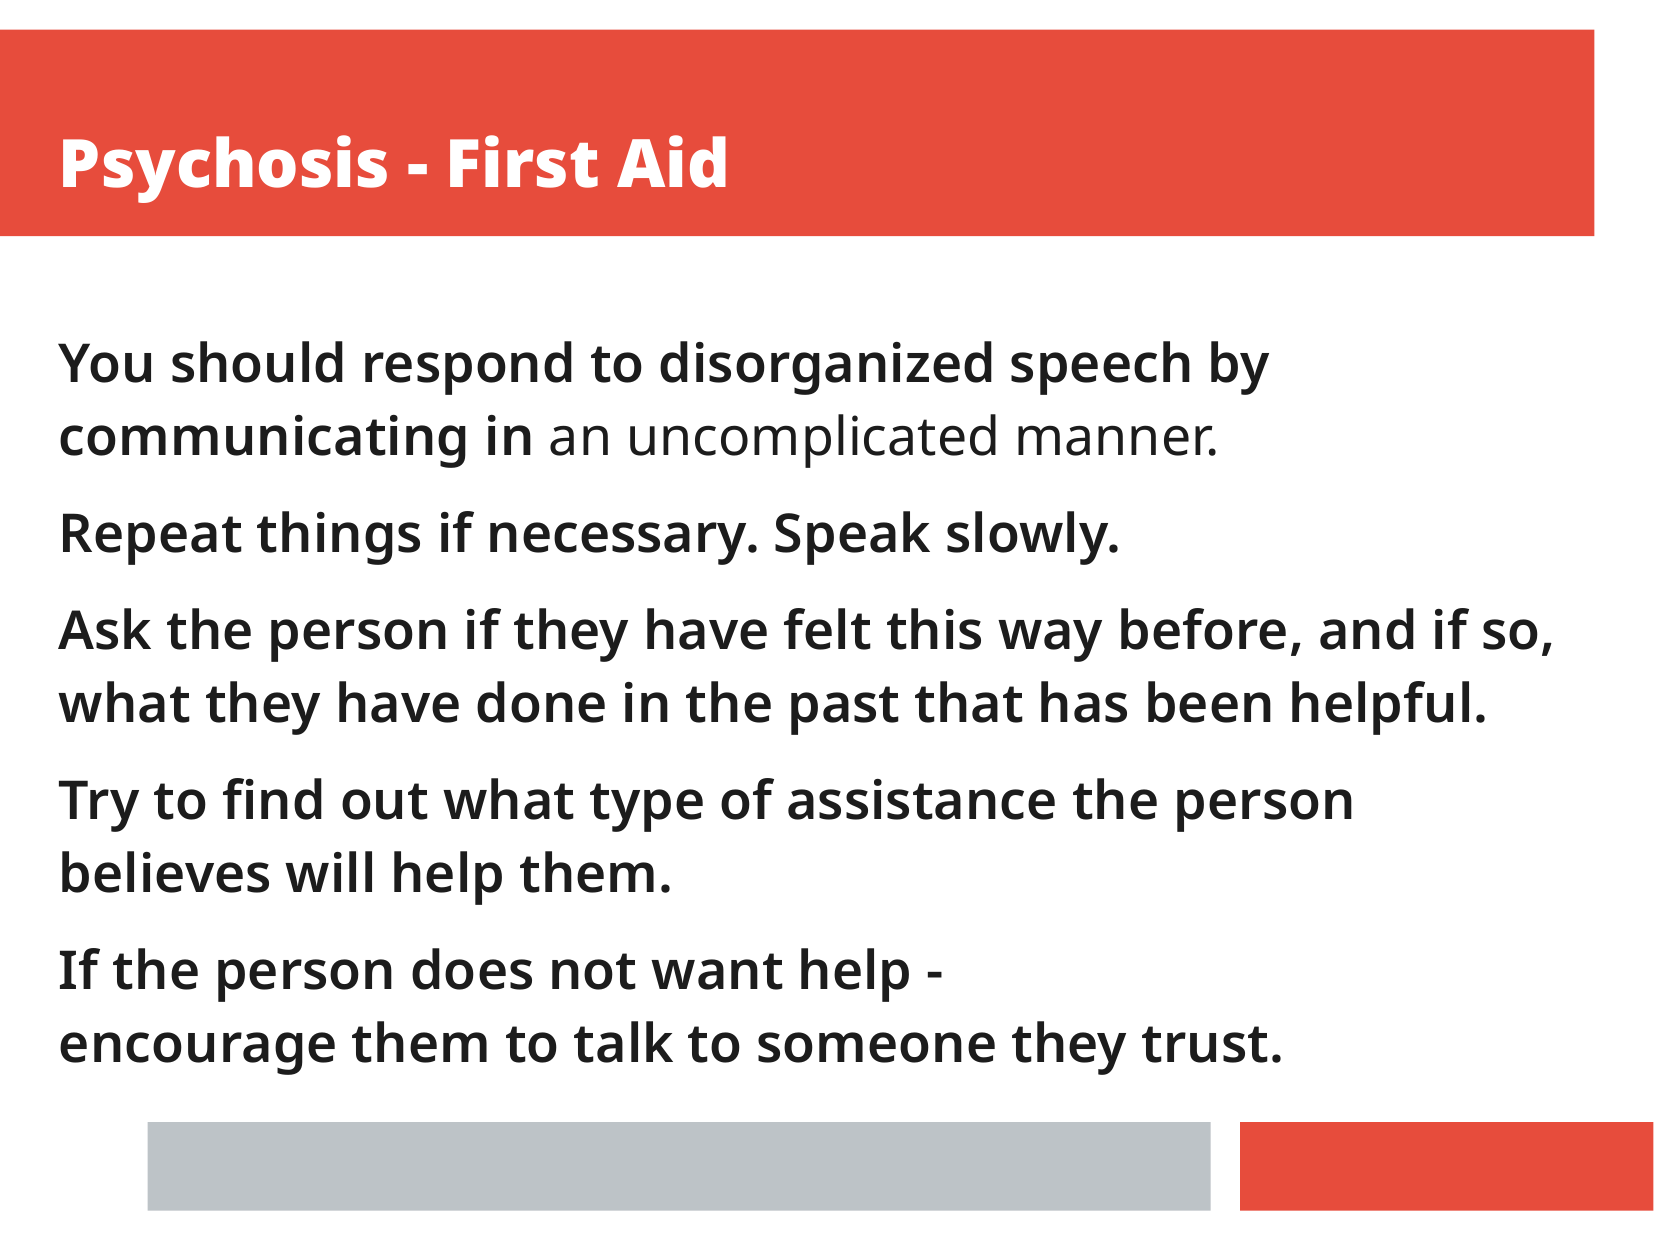

# Psychosis - First Aid
You should respond to disorganized speech by communicating in an uncomplicated manner.
Repeat things if necessary. Speak slowly.
Ask the person if they have felt this way before, and if so, what they have done in the past that has been helpful.
Try to find out what type of assistance the person believes will help them.
If the person does not want help -
encourage them to talk to someone they trust.